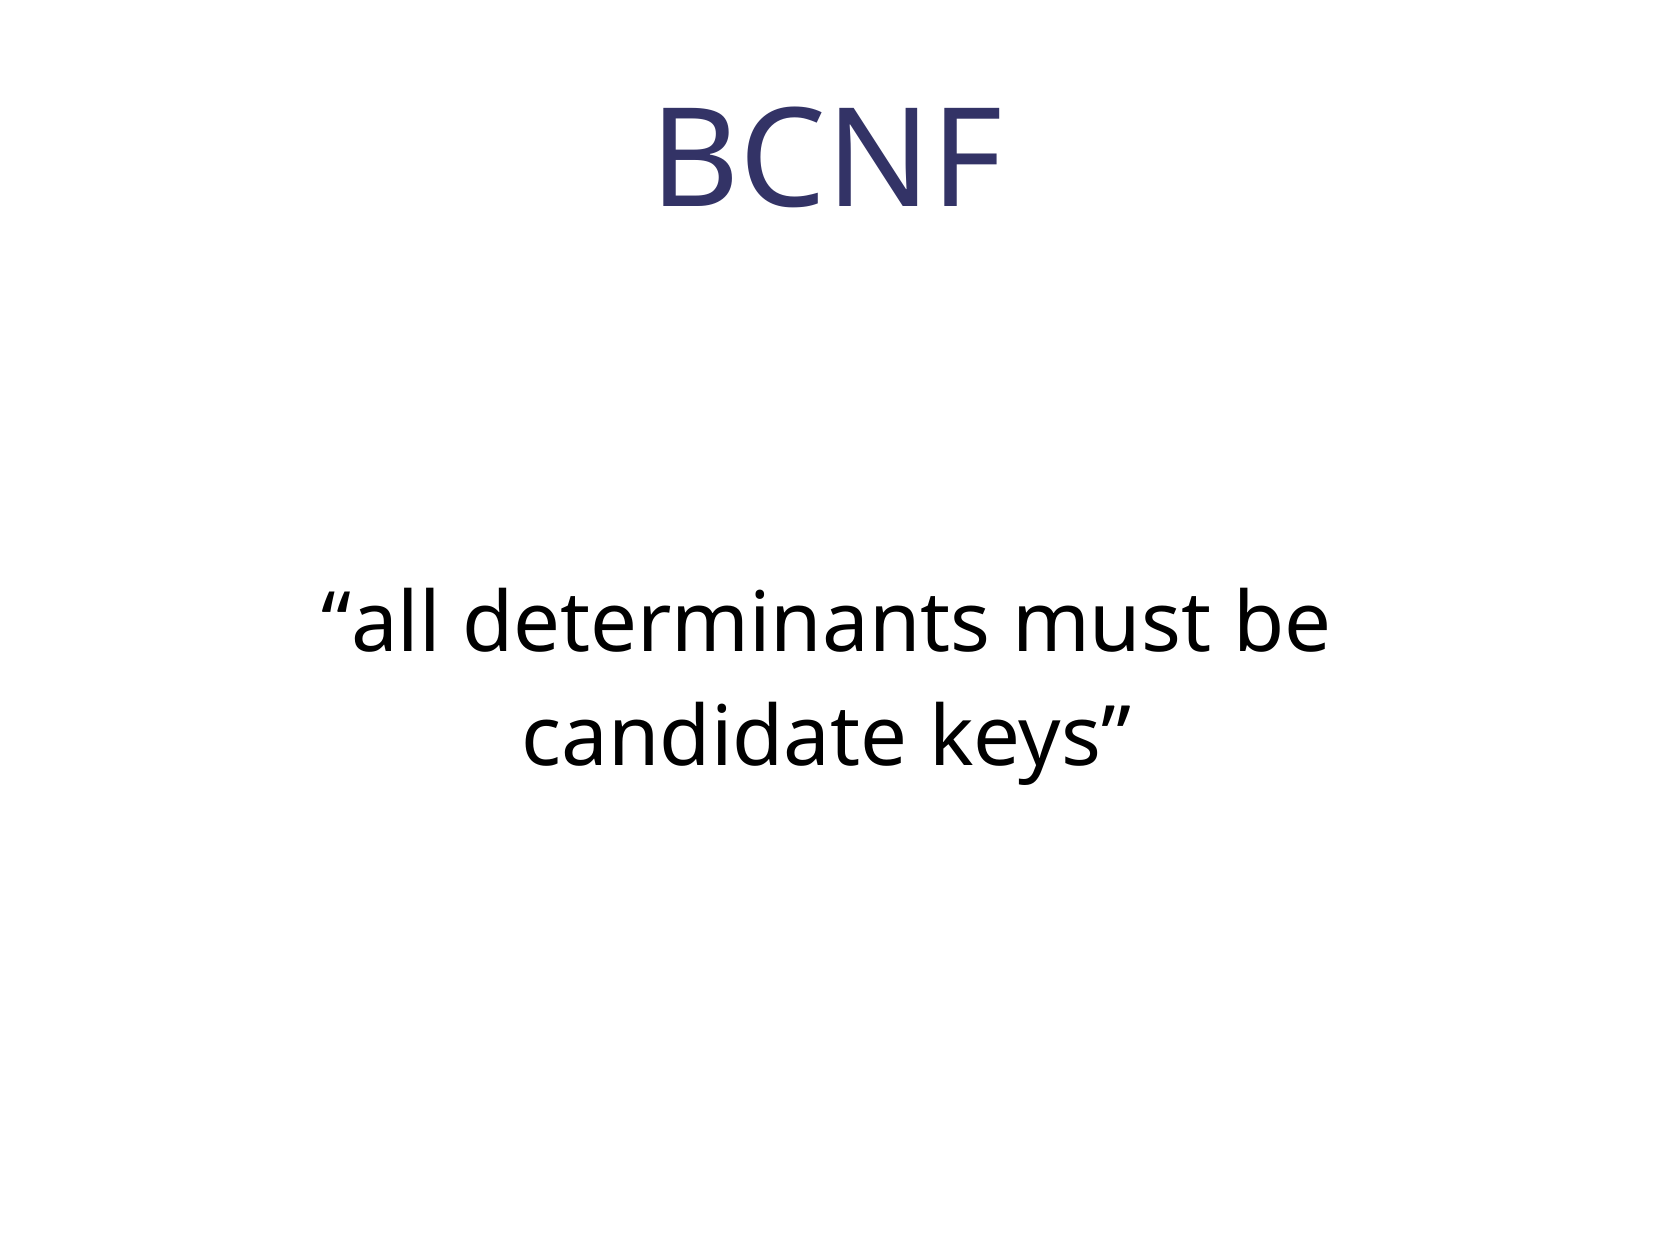

BCNF
# “all determinants must be
candidate keys”